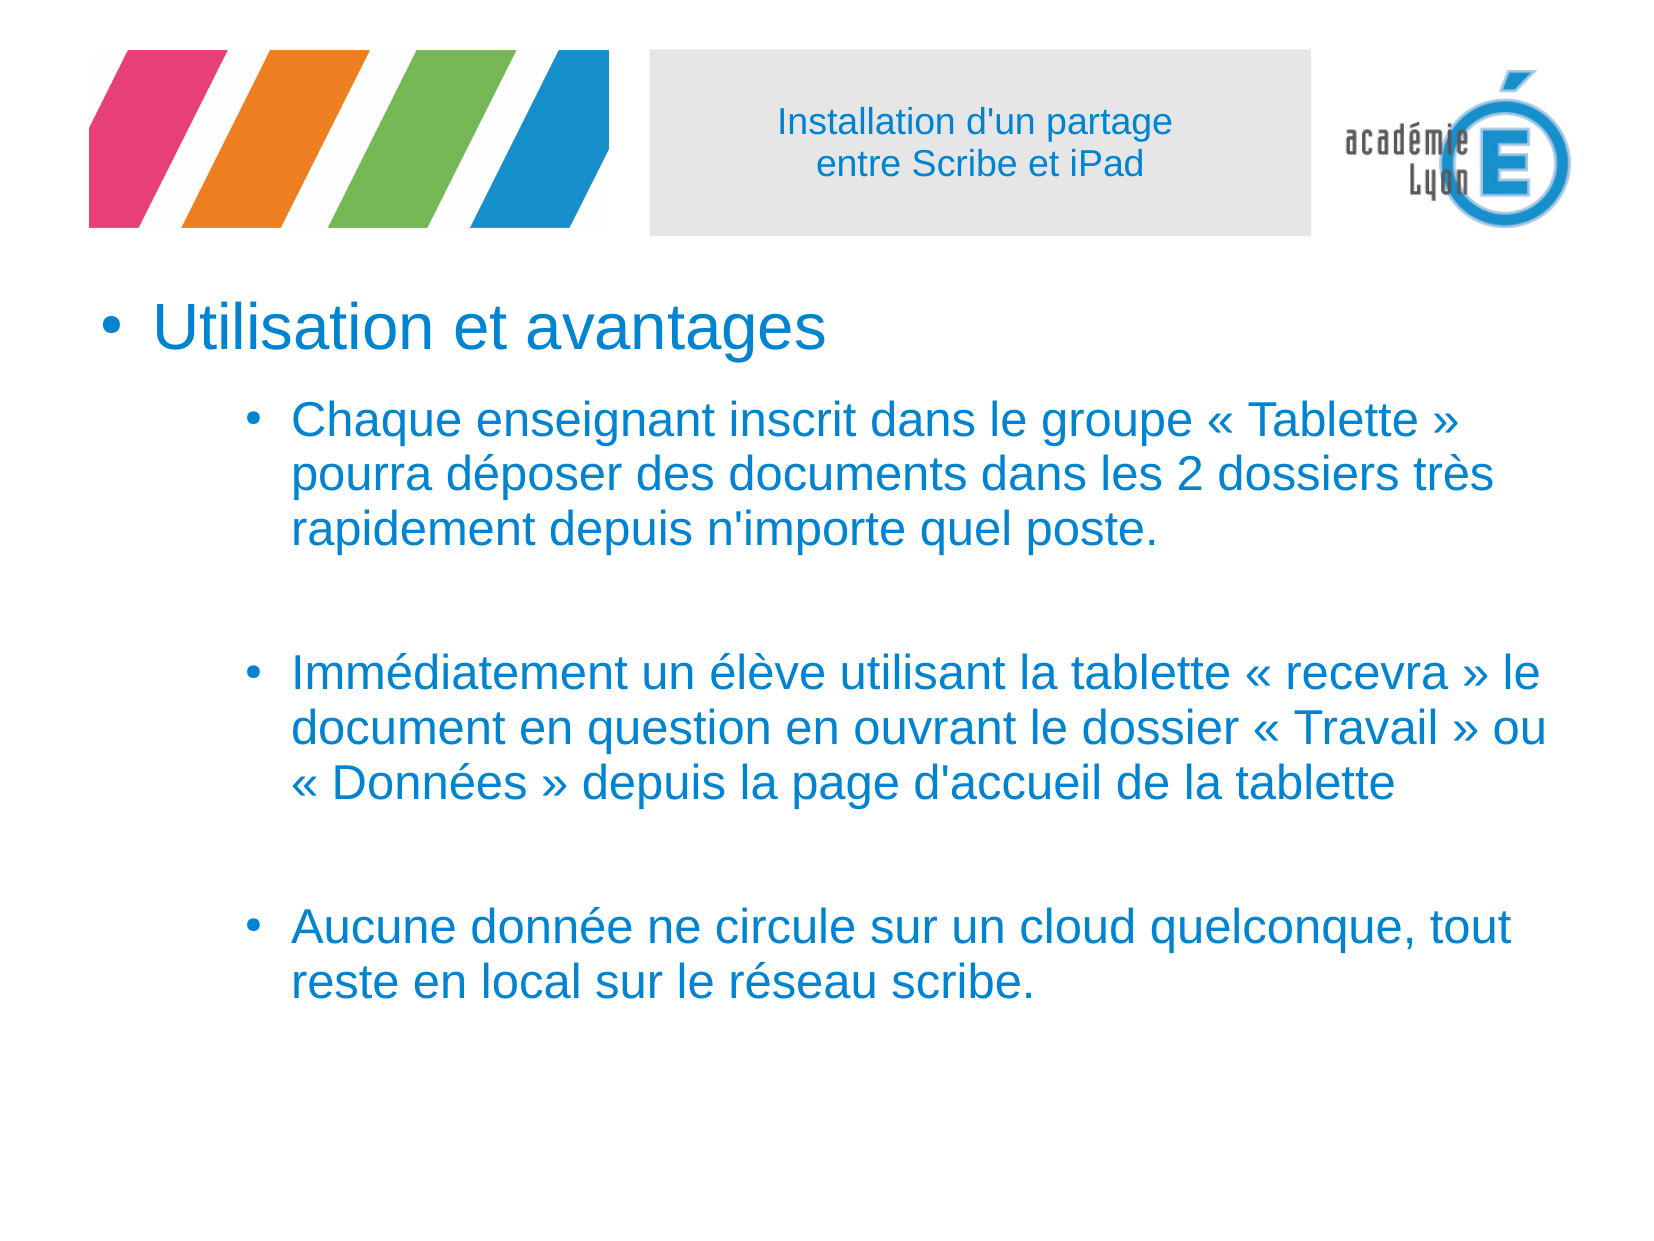

# Installation d'un partage entre Scribe et iPad
Utilisation et avantages
Chaque enseignant inscrit dans le groupe « Tablette » pourra déposer des documents dans les 2 dossiers très rapidement depuis n'importe quel poste.
Immédiatement un élève utilisant la tablette « recevra » le document en question en ouvrant le dossier « Travail » ou « Données » depuis la page d'accueil de la tablette
Aucune donnée ne circule sur un cloud quelconque, tout reste en local sur le réseau scribe.